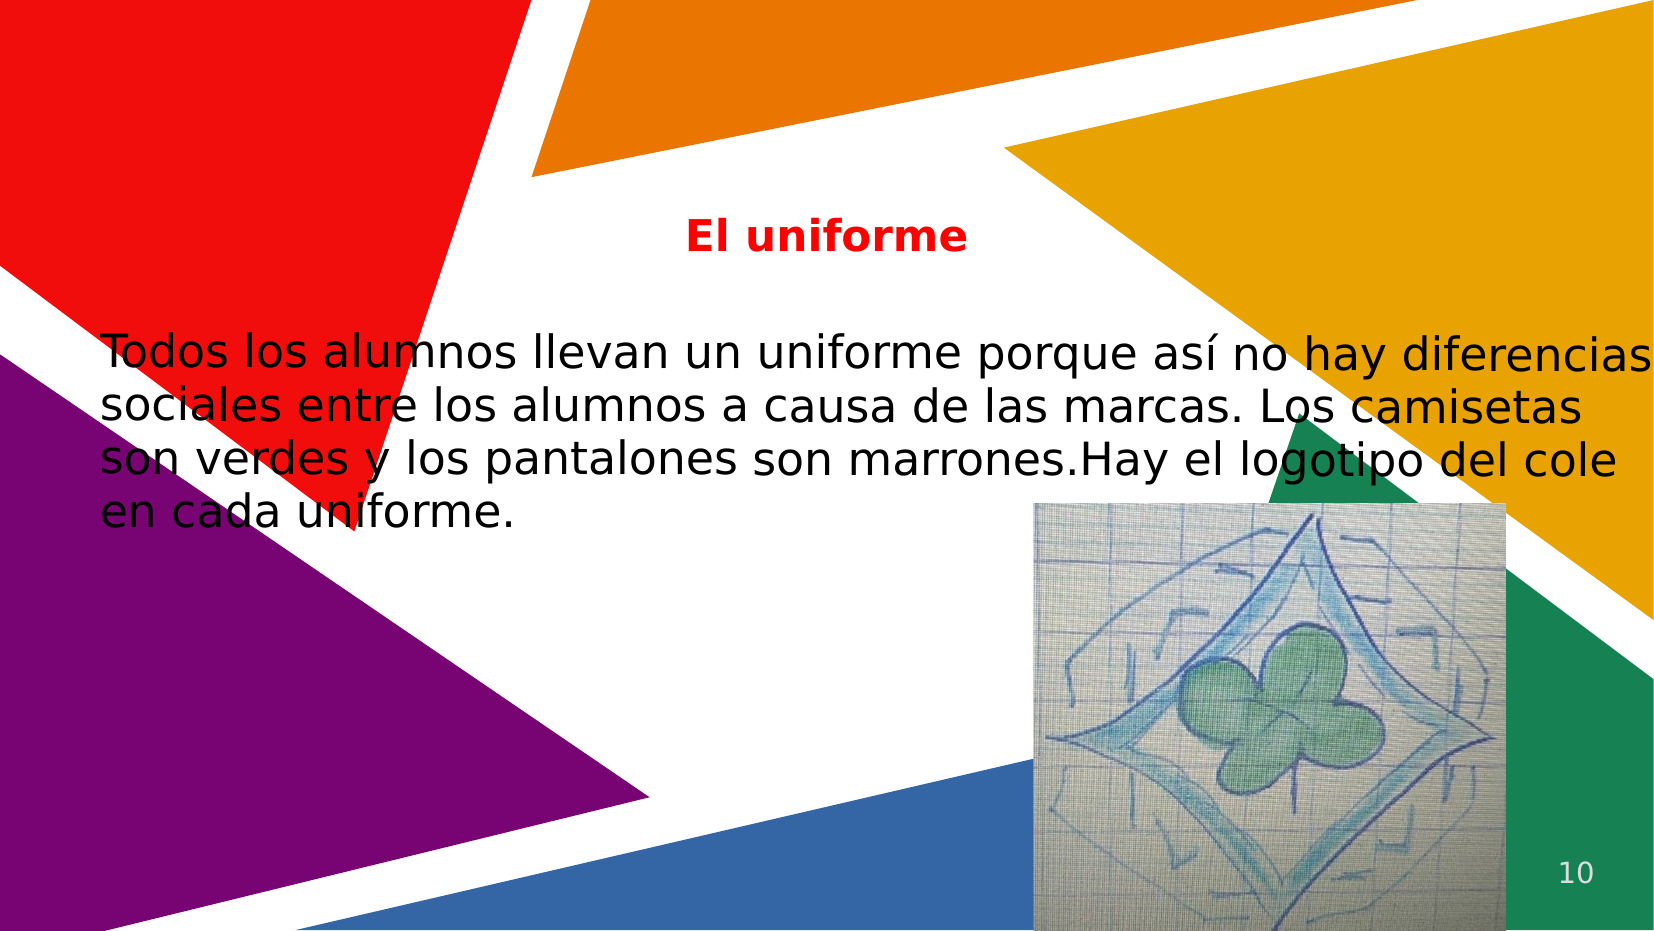

# El uniforme
Todos los alumnos llevan un uniforme porque así no hay diferencias sociales entre los alumnos a causa de las marcas. Los camisetas son verdes y los pantalones son marrones.Hay el logotipo del cole en cada uniforme.
10